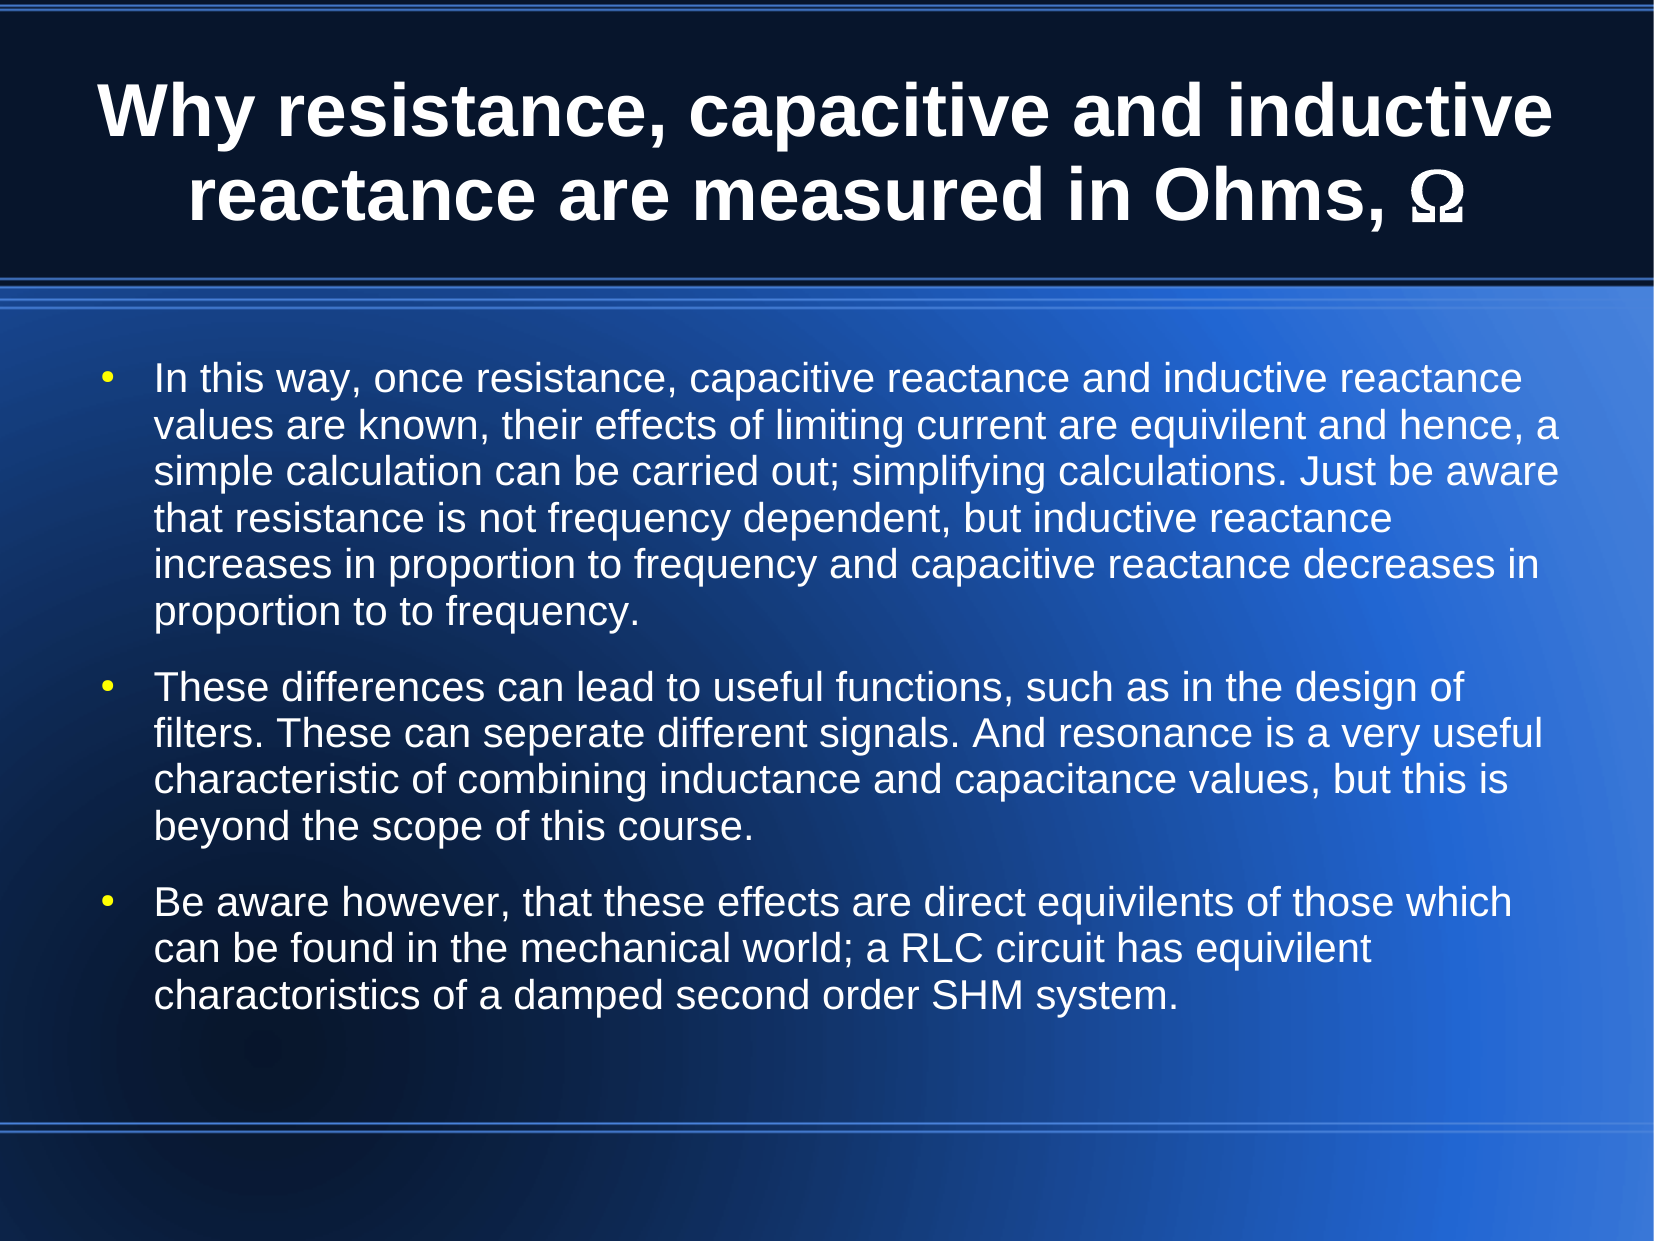

# Why resistance, capacitive and inductive reactance are measured in Ohms, W
In this way, once resistance, capacitive reactance and inductive reactance values are known, their effects of limiting current are equivilent and hence, a simple calculation can be carried out; simplifying calculations. Just be aware that resistance is not frequency dependent, but inductive reactance increases in proportion to frequency and capacitive reactance decreases in proportion to to frequency.
These differences can lead to useful functions, such as in the design of filters. These can seperate different signals. And resonance is a very useful characteristic of combining inductance and capacitance values, but this is beyond the scope of this course.
Be aware however, that these effects are direct equivilents of those which can be found in the mechanical world; a RLC circuit has equivilent charactoristics of a damped second order SHM system.